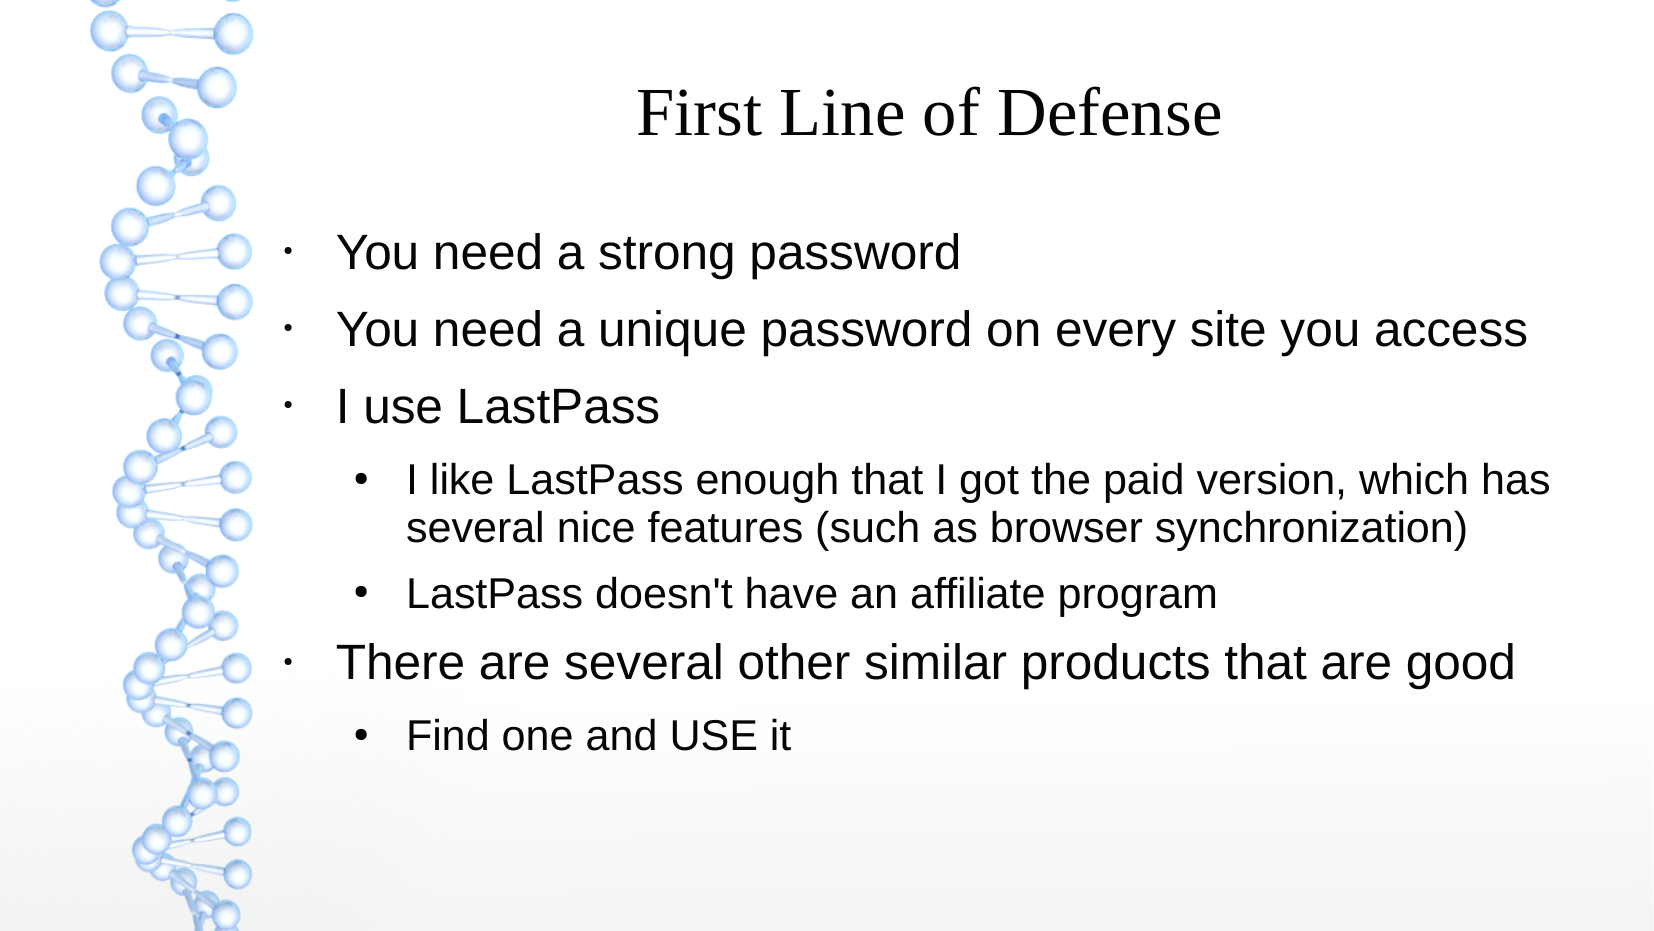

# First Line of Defense
You need a strong password
You need a unique password on every site you access
I use LastPass
I like LastPass enough that I got the paid version, which has several nice features (such as browser synchronization)
LastPass doesn't have an affiliate program
There are several other similar products that are good
Find one and USE it